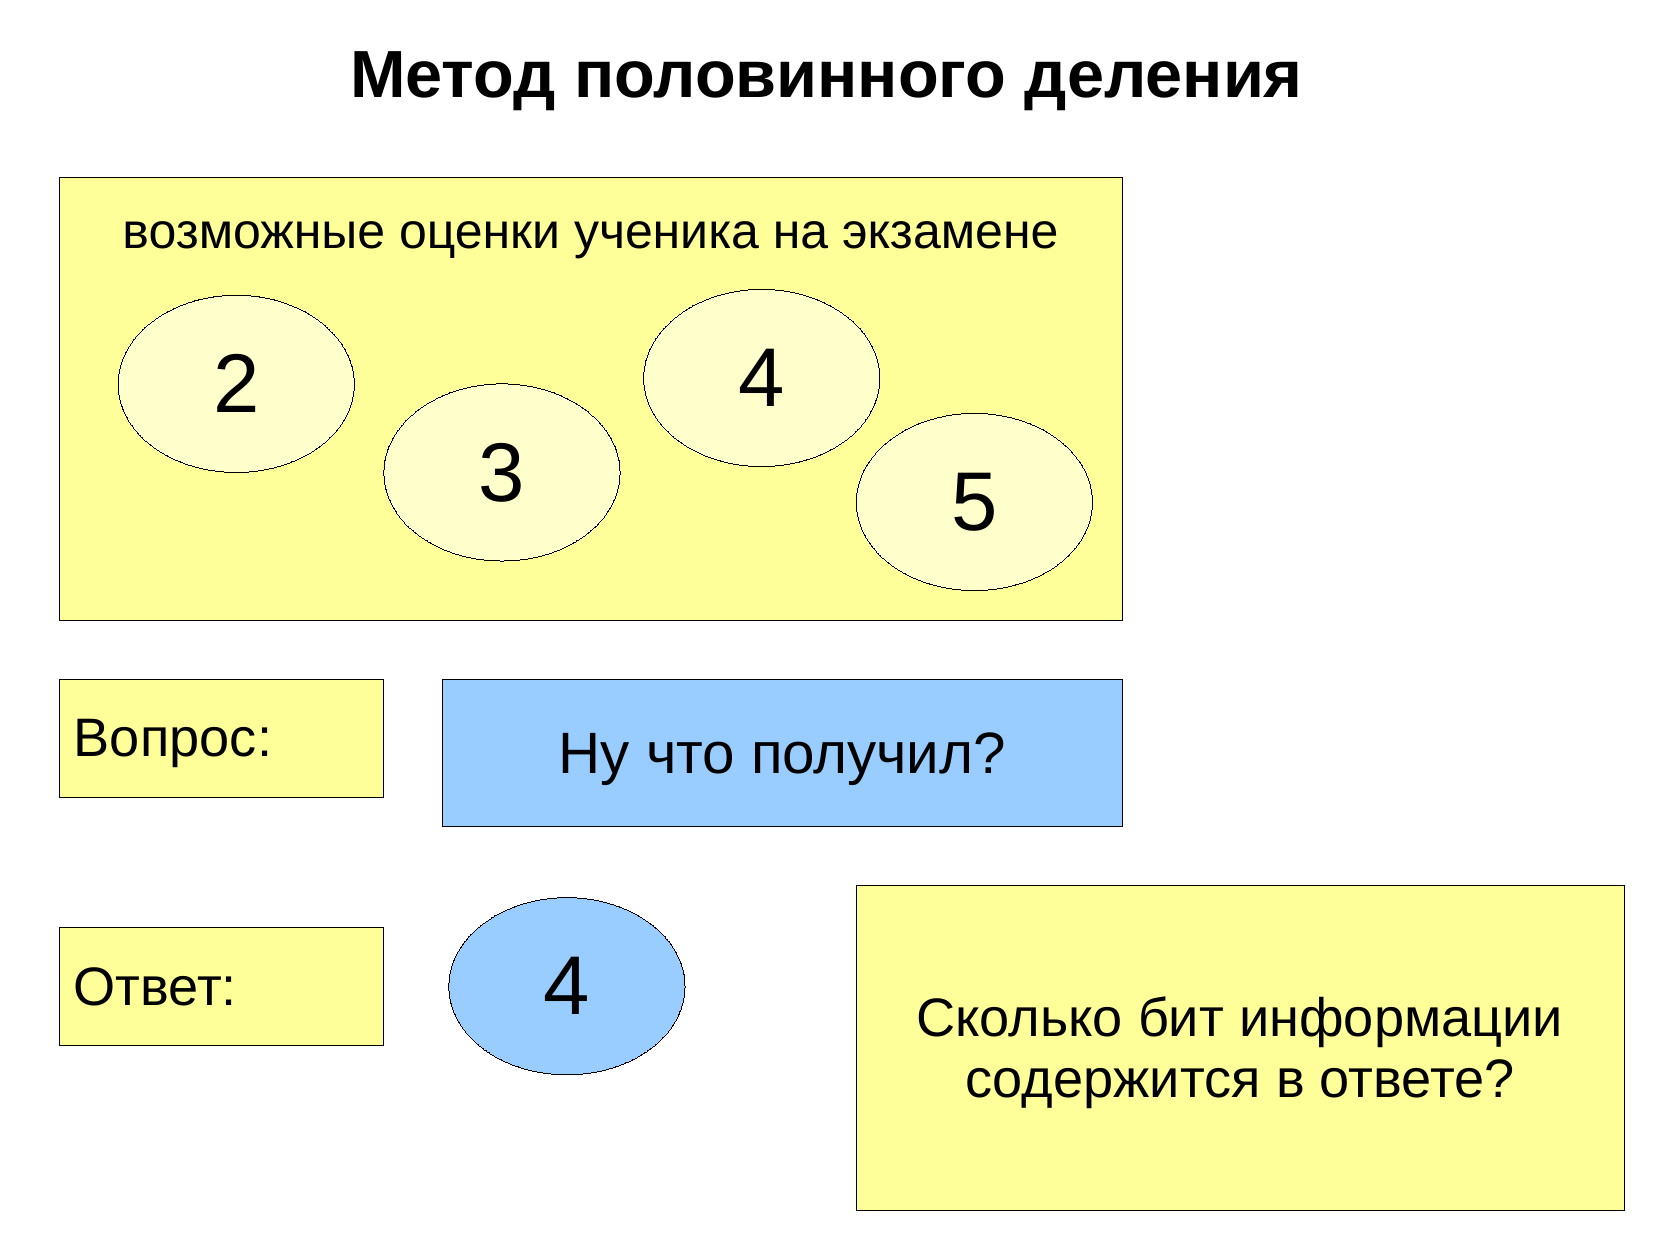

Метод половинного деления
возможные оценки ученика на экзамене
4
2
3
5
Вопрос:
Ну что получил?
Сколько бит информации
содержится в ответе?
4
Ответ: